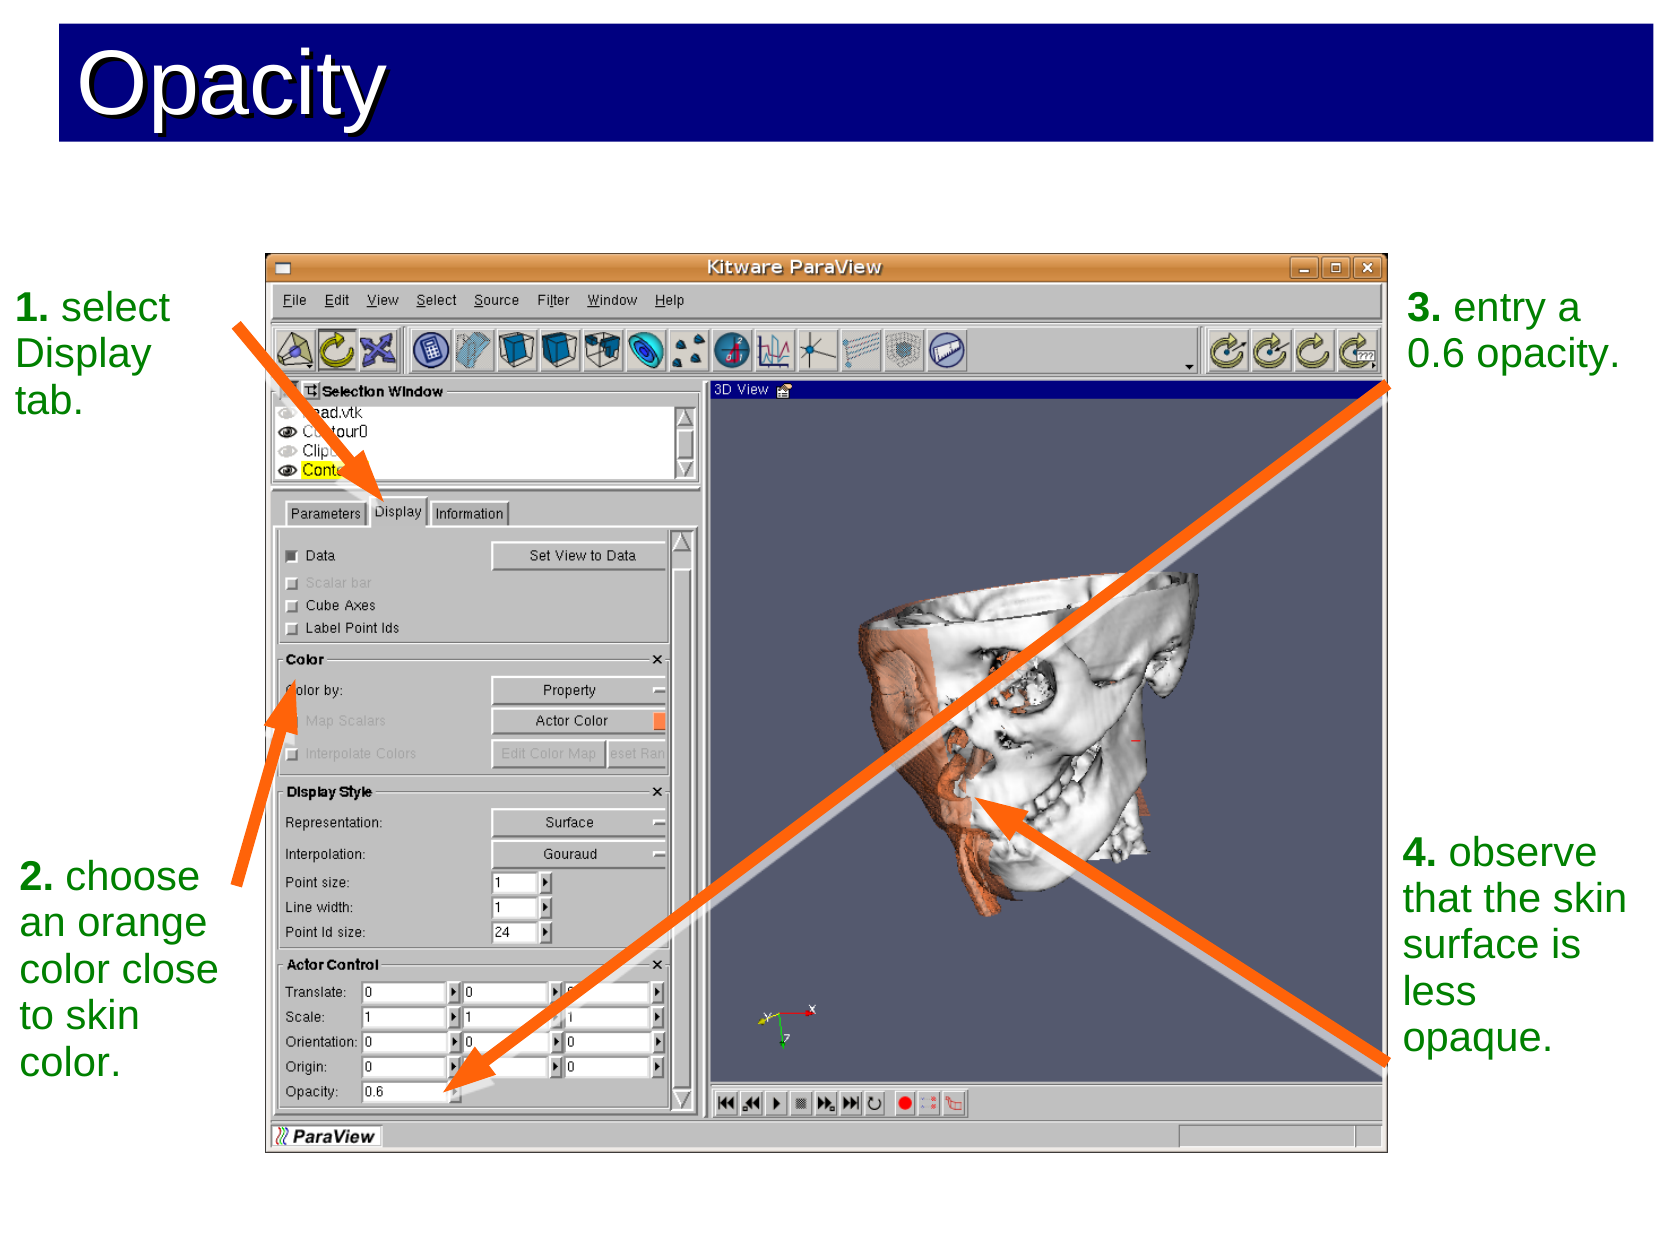

# Opacity
1. select Display tab.
3. entry a 0.6 opacity.
4. observe that the skin surface is less opaque.
2. choose an orange color close to skin color.